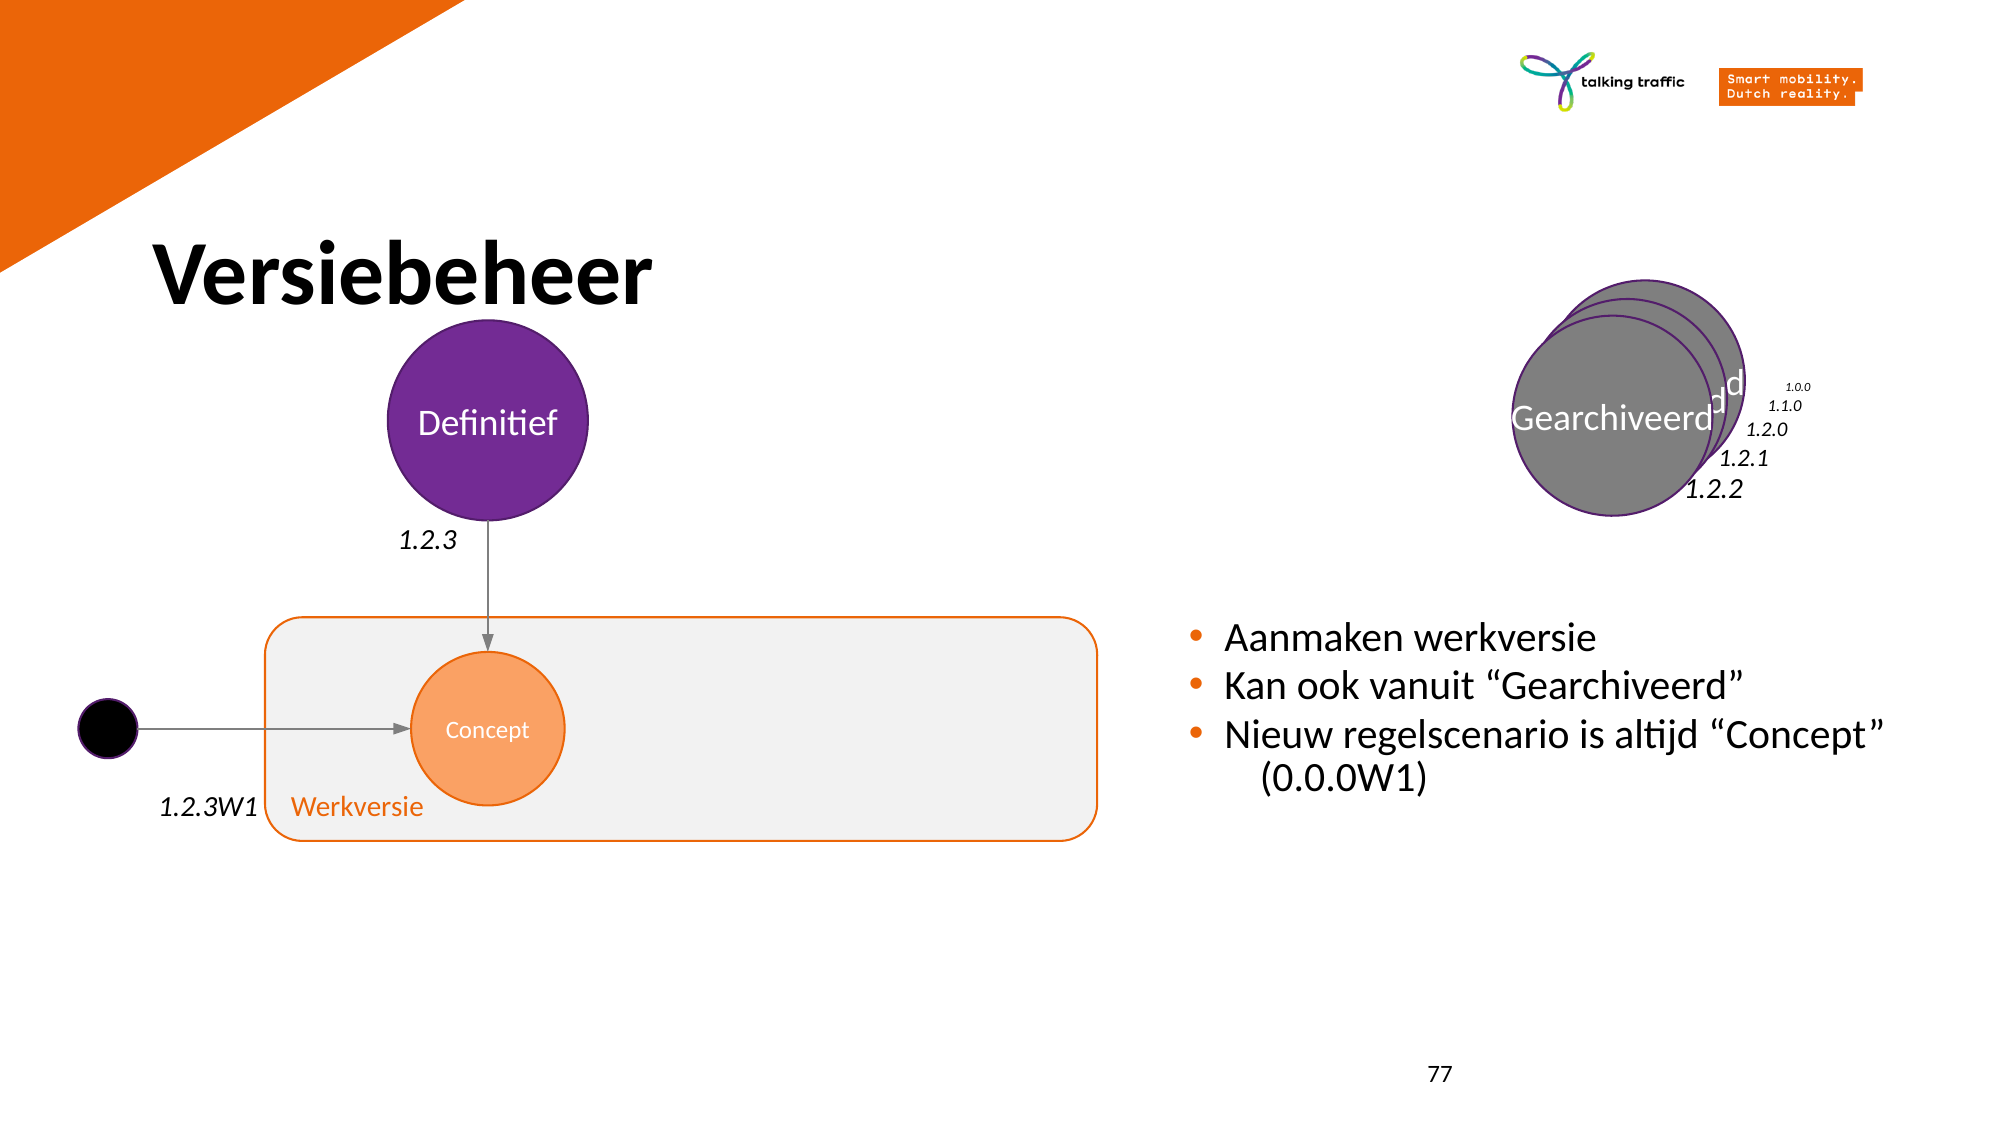

# Versiebeheer
Gearchiveerd
Gearchiveerd
Gearchiveerd
Definitief
1.0.0
1.1.0
1.2.0
1.2.1
1.2.2
1.2.3
Werkversie
Aanmaken werkversie
Kan ook vanuit “Gearchiveerd”
Nieuw regelscenario is altijd “Concept” (0.0.0W1)
Concept
1.2.3W1
77